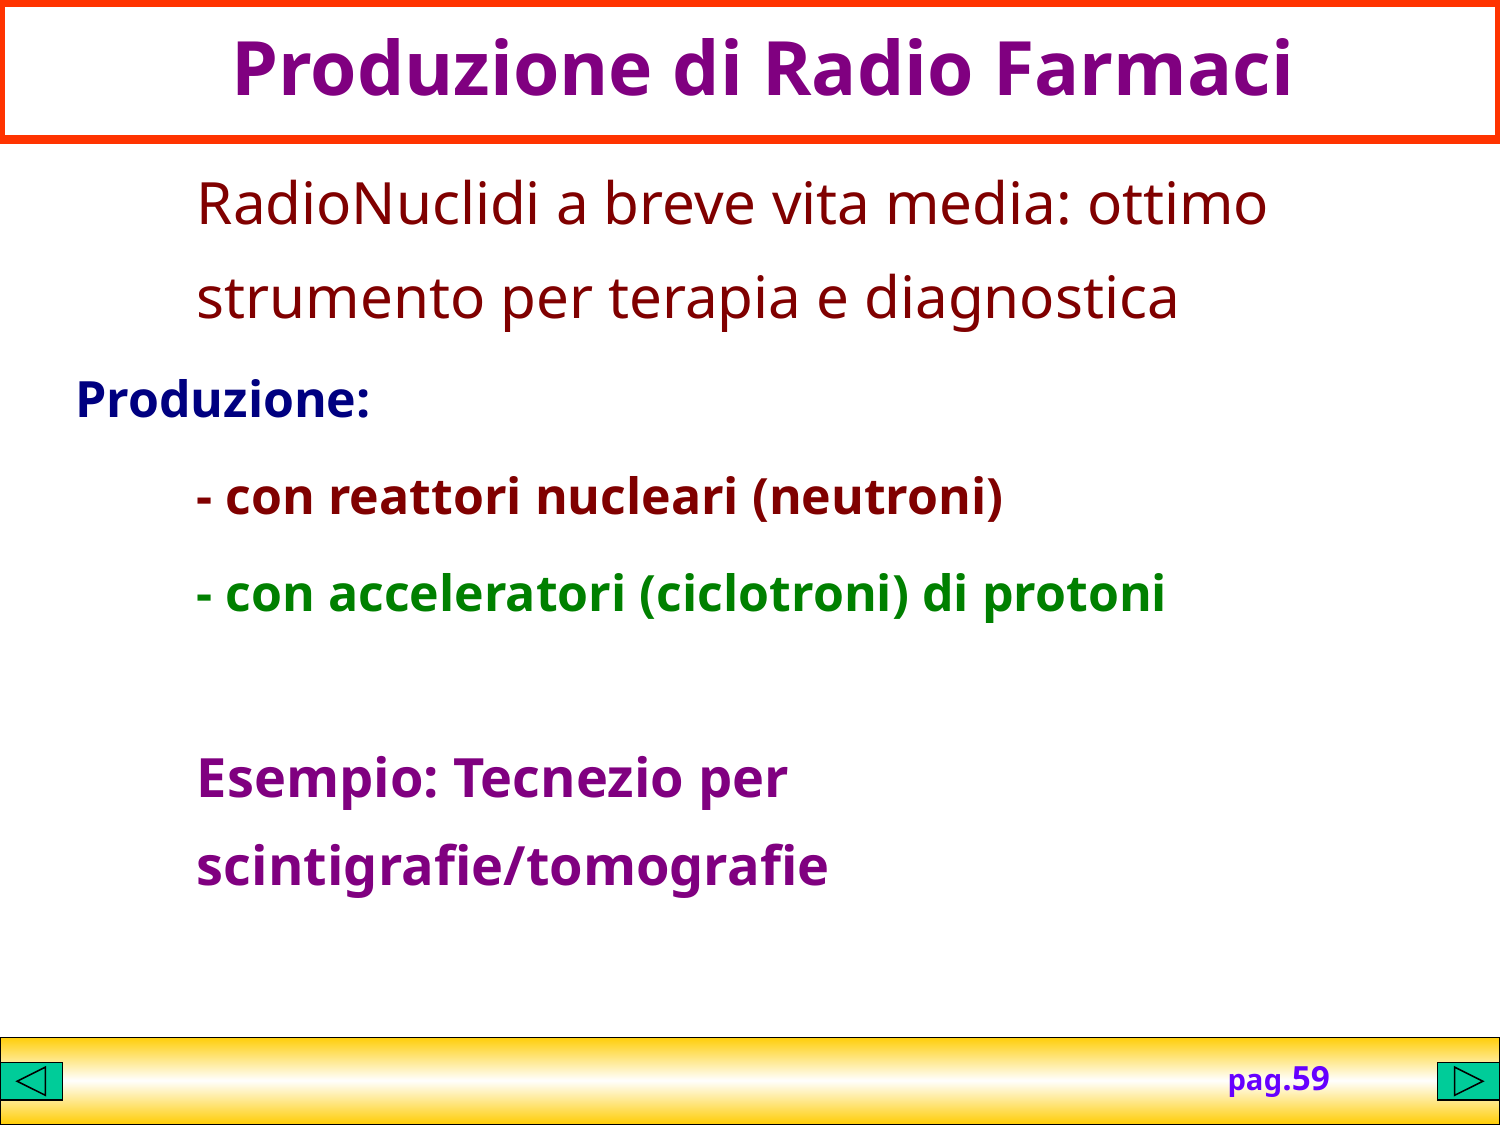

# Produzione di Radio Farmaci
RadioNuclidi a breve vita media: ottimo strumento per terapia e diagnostica
Produzione:
- con reattori nucleari (neutroni)
- con acceleratori (ciclotroni) di protoni
Esempio: Tecnezio per scintigrafie/tomografie
59